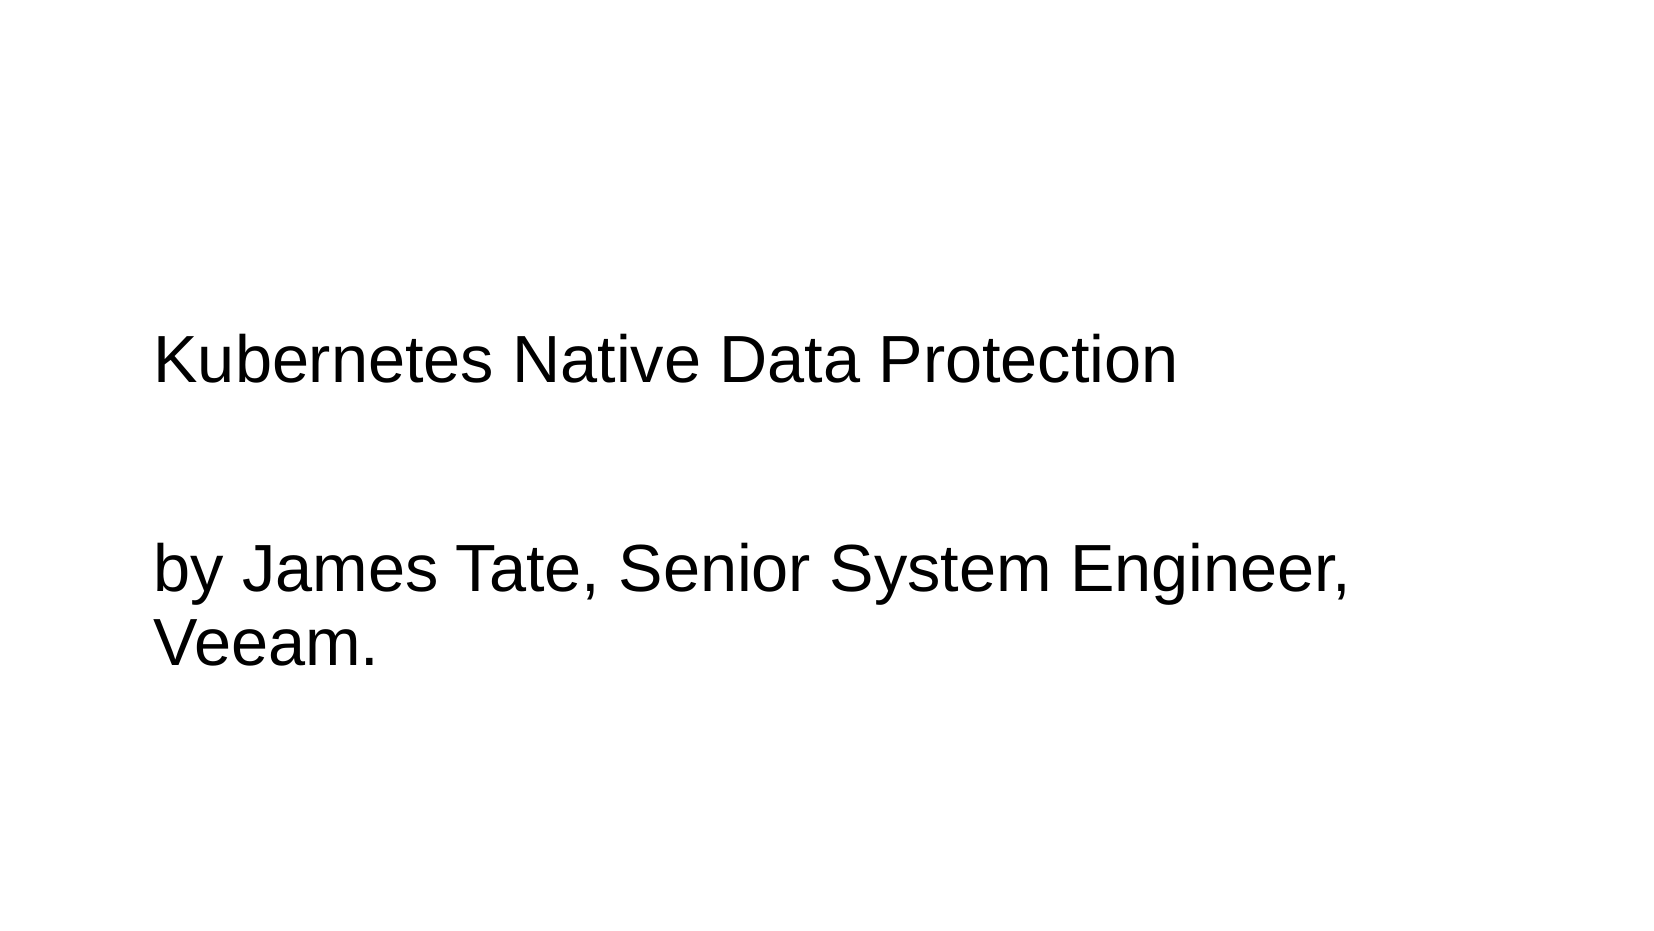

#
Kubernetes Native Data Protection
by James Tate, Senior System Engineer, Veeam.